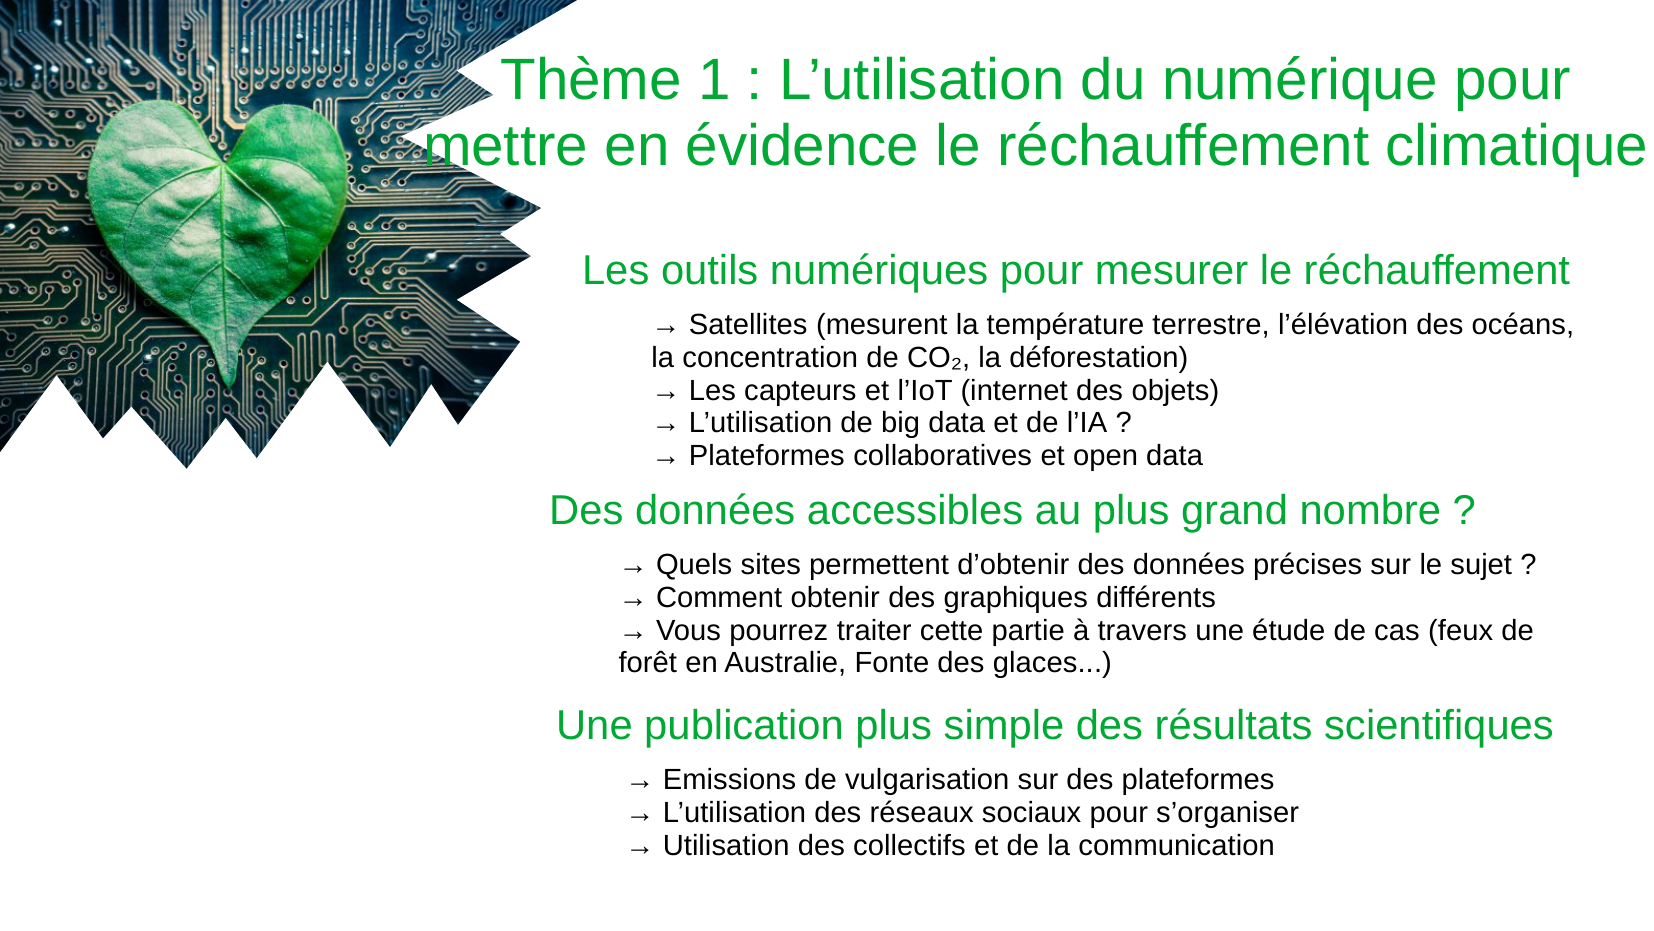

Thème 1 : L’utilisation du numérique pour mettre en évidence le réchauffement climatique
Les outils numériques pour mesurer le réchauffement
→ Satellites (mesurent la température terrestre, l’élévation des océans, la concentration de CO₂, la déforestation)
→ Les capteurs et l’IoT (internet des objets)
→ L’utilisation de big data et de l’IA ?
→ Plateformes collaboratives et open data
Des données accessibles au plus grand nombre ?
→ Quels sites permettent d’obtenir des données précises sur le sujet ?
→ Comment obtenir des graphiques différents
→ Vous pourrez traiter cette partie à travers une étude de cas (feux de forêt en Australie, Fonte des glaces...)
Une publication plus simple des résultats scientifiques
→ Emissions de vulgarisation sur des plateformes
→ L’utilisation des réseaux sociaux pour s’organiser
→ Utilisation des collectifs et de la communication